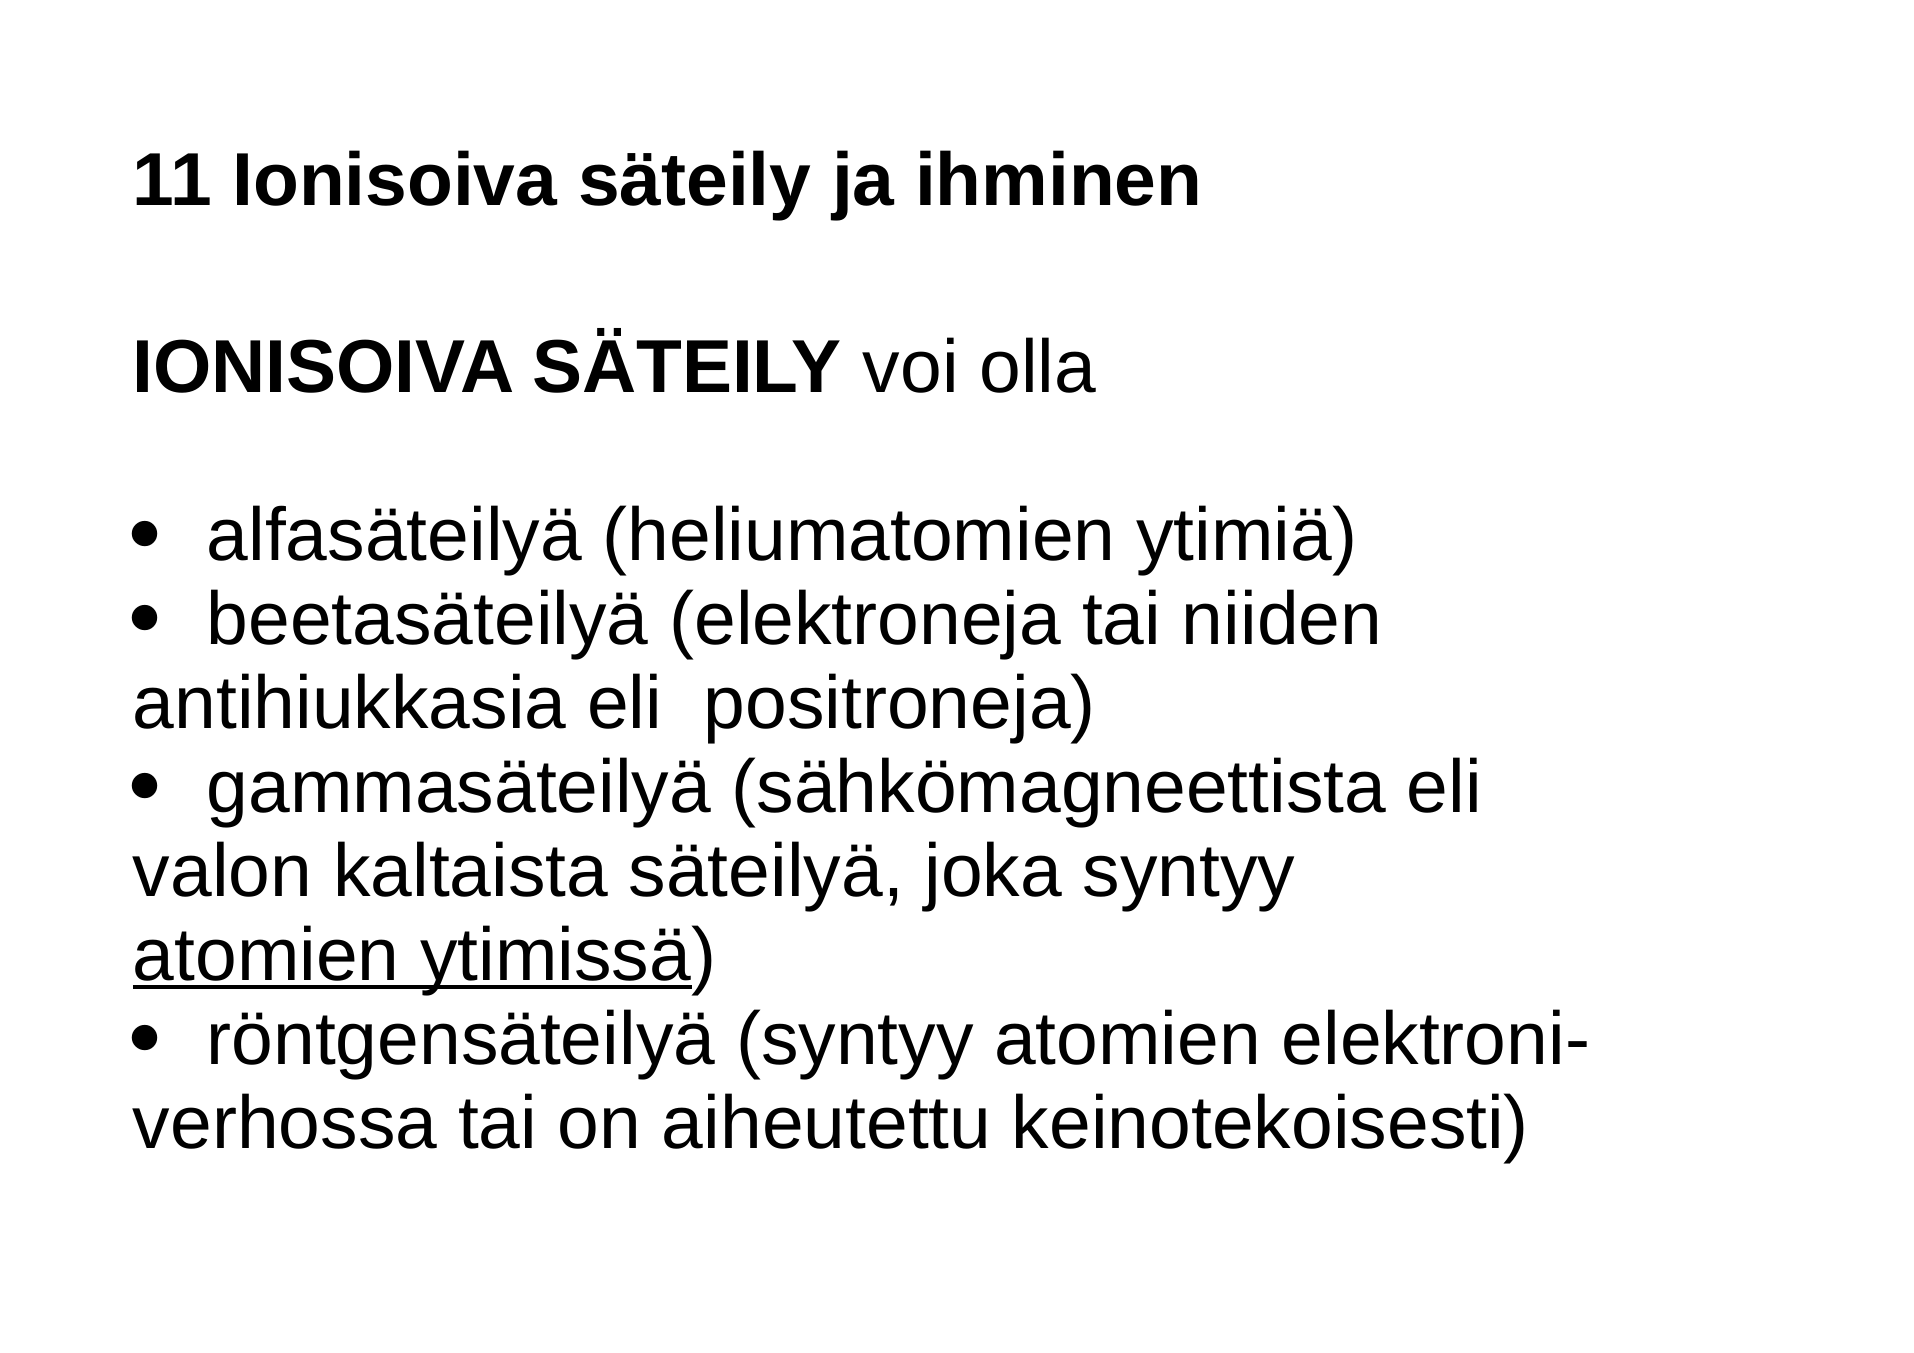

11 Ionisoiva säteily ja ihminen
IONISOIVA SÄTEILY voi olla
	alfasäteilyä (heliumatomien ytimiä)
	beetasäteilyä (elektroneja tai niiden
antihiukkasia eli positroneja)
	gammasäteilyä (sähkömagneettista eli
valon kaltaista säteilyä, joka syntyy
atomien ytimissä)
	röntgensäteilyä (syntyy atomien elektroni-
verhossa tai on aiheutettu keinotekoisesti)